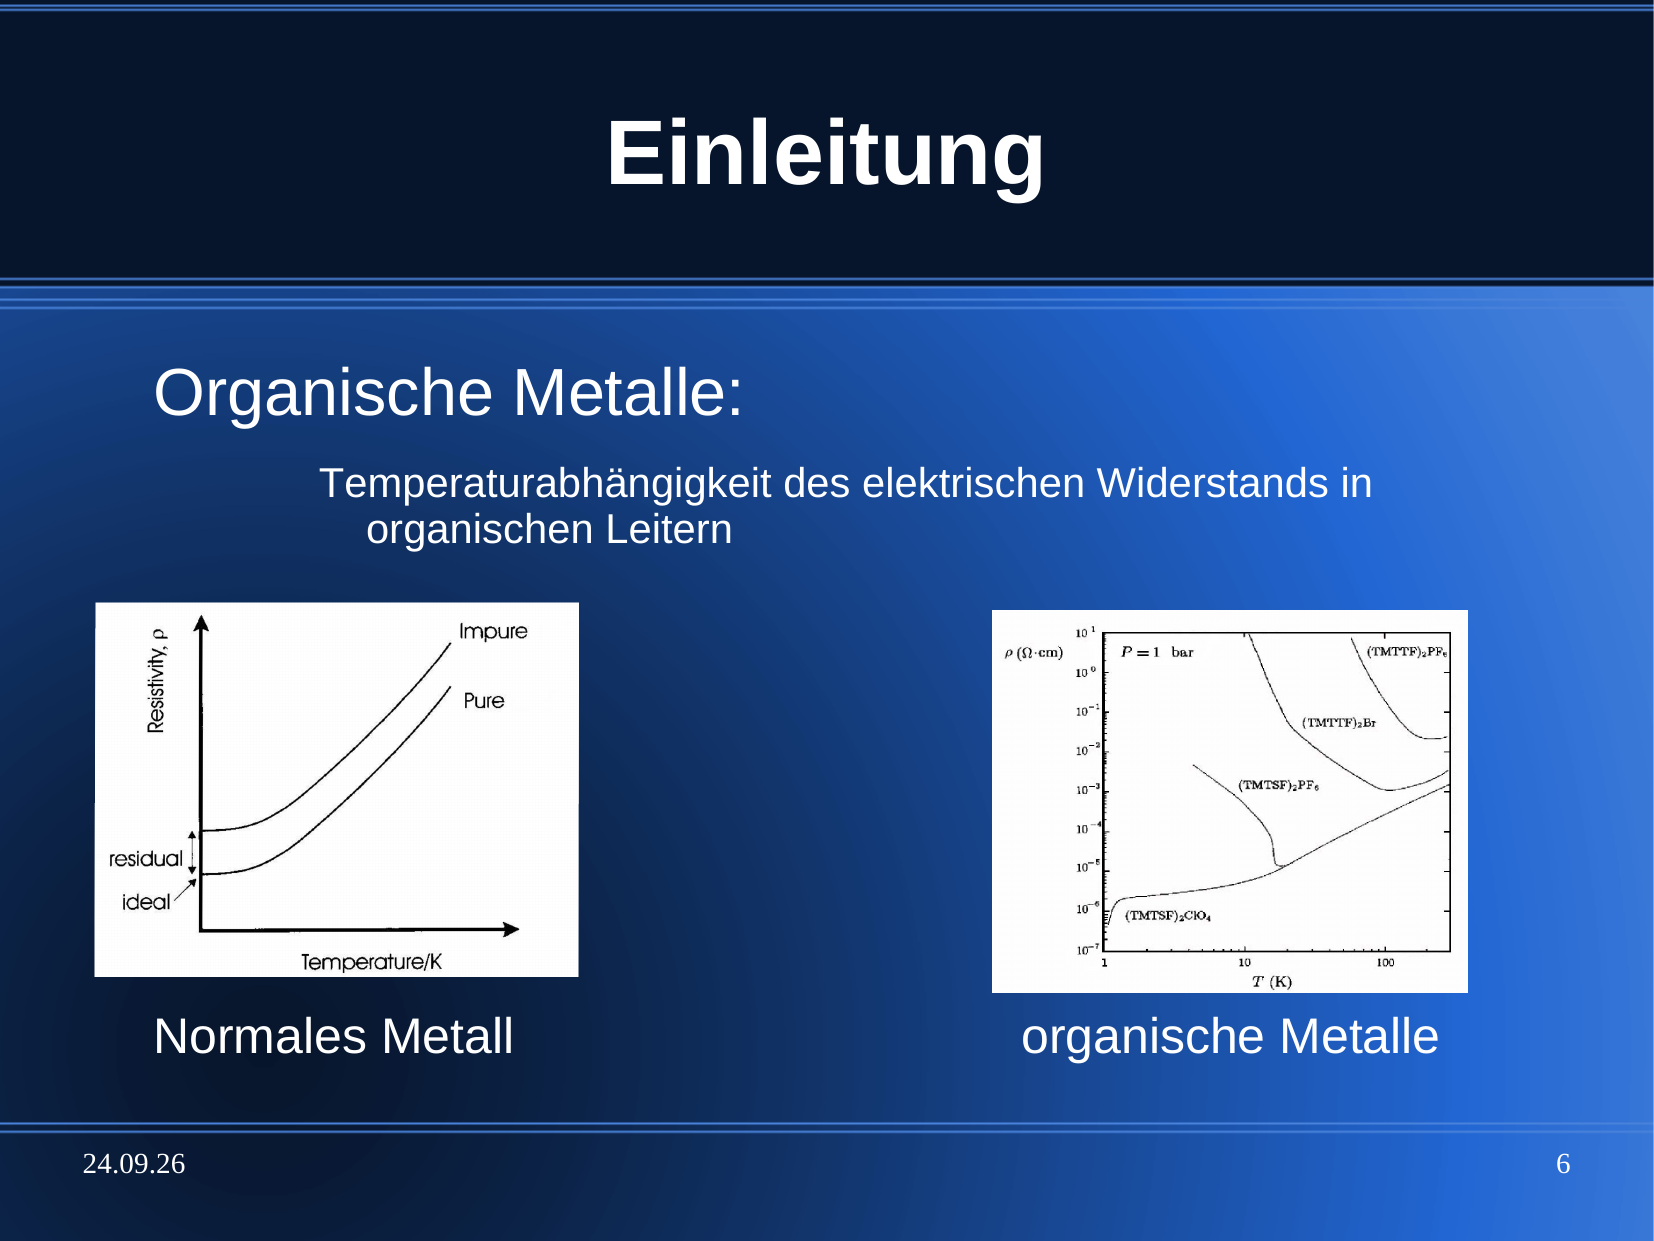

# Einleitung
Organische Metalle:
Temperaturabhängigkeit des elektrischen Widerstands in organischen Leitern
Normales Metall							 organische Metalle
6